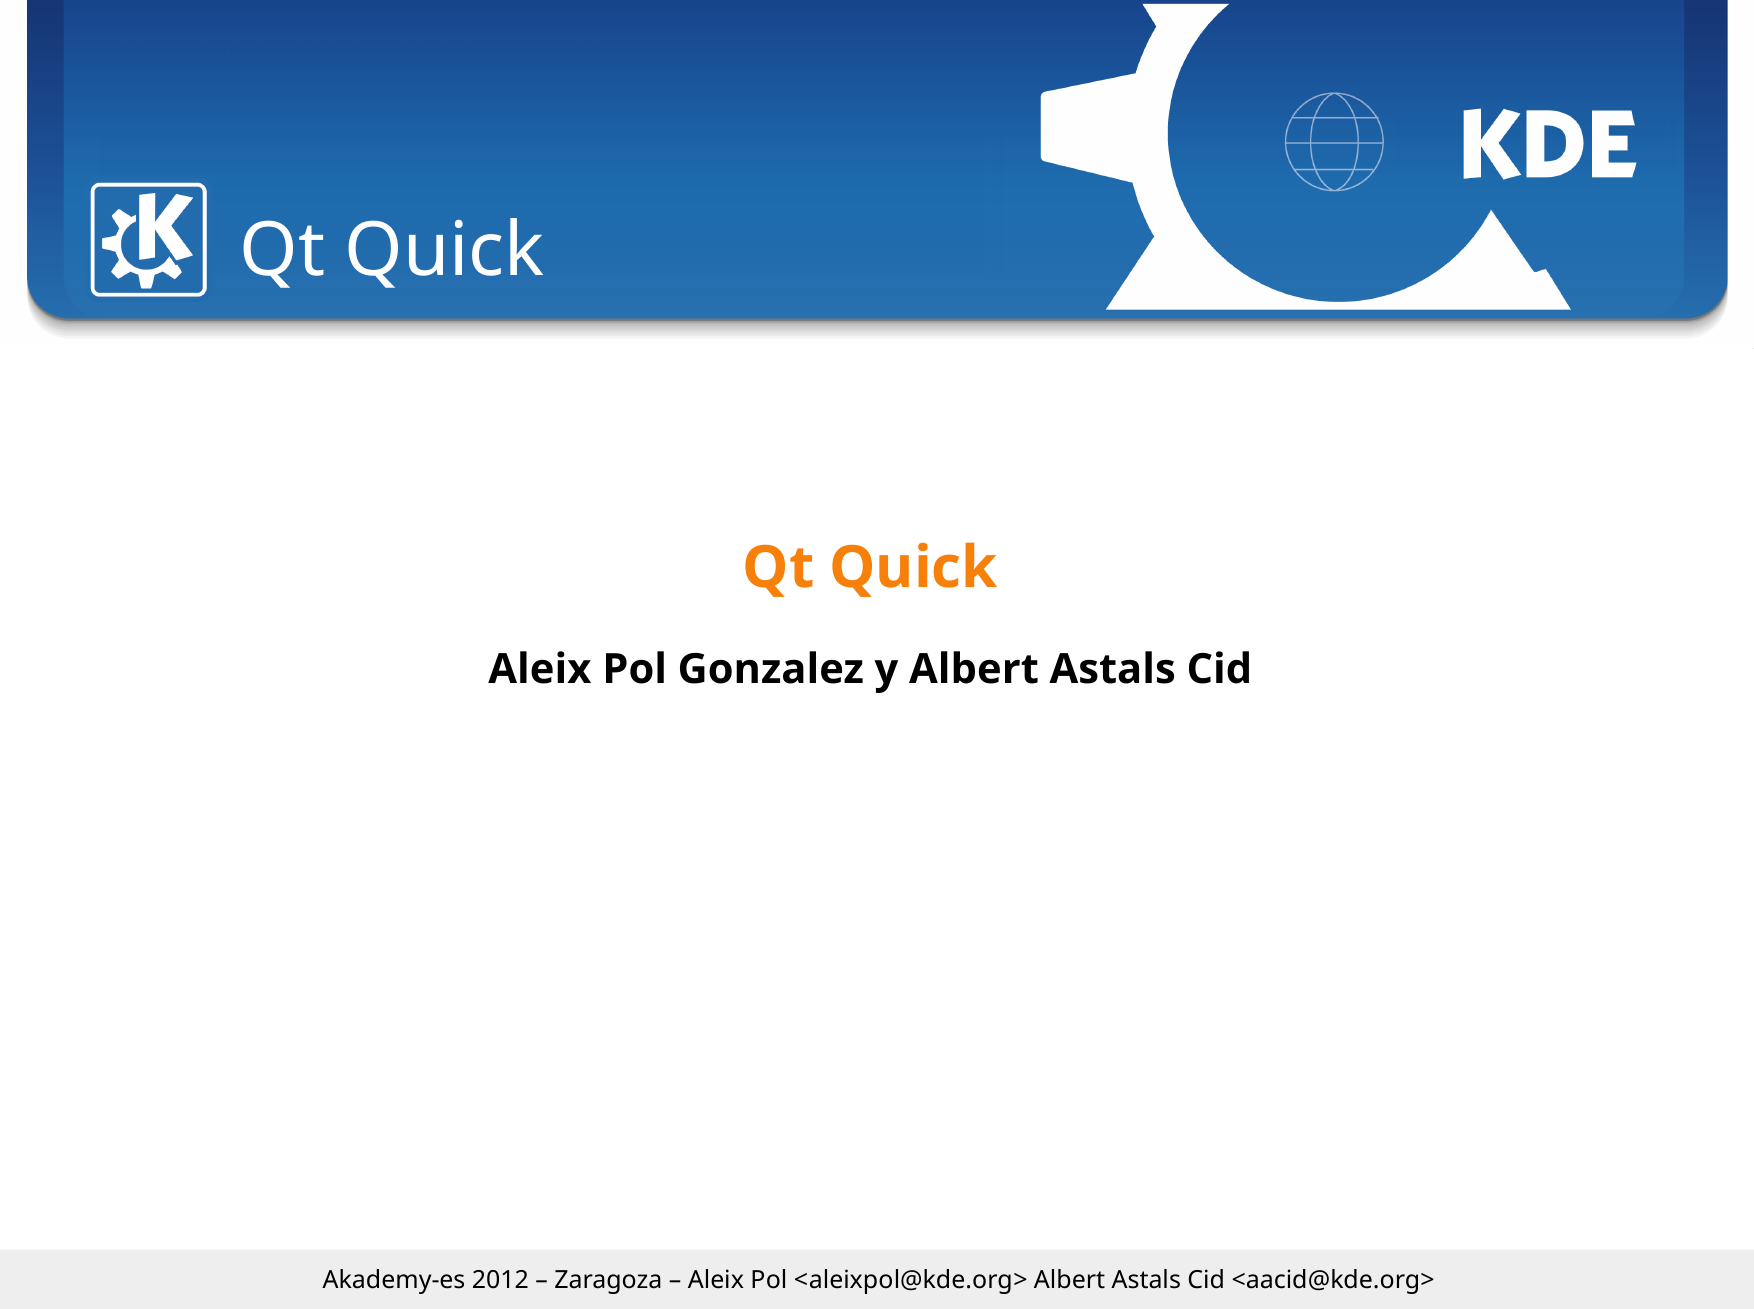

Qt Quick
Aleix Pol Gonzalez y Albert Astals Cid